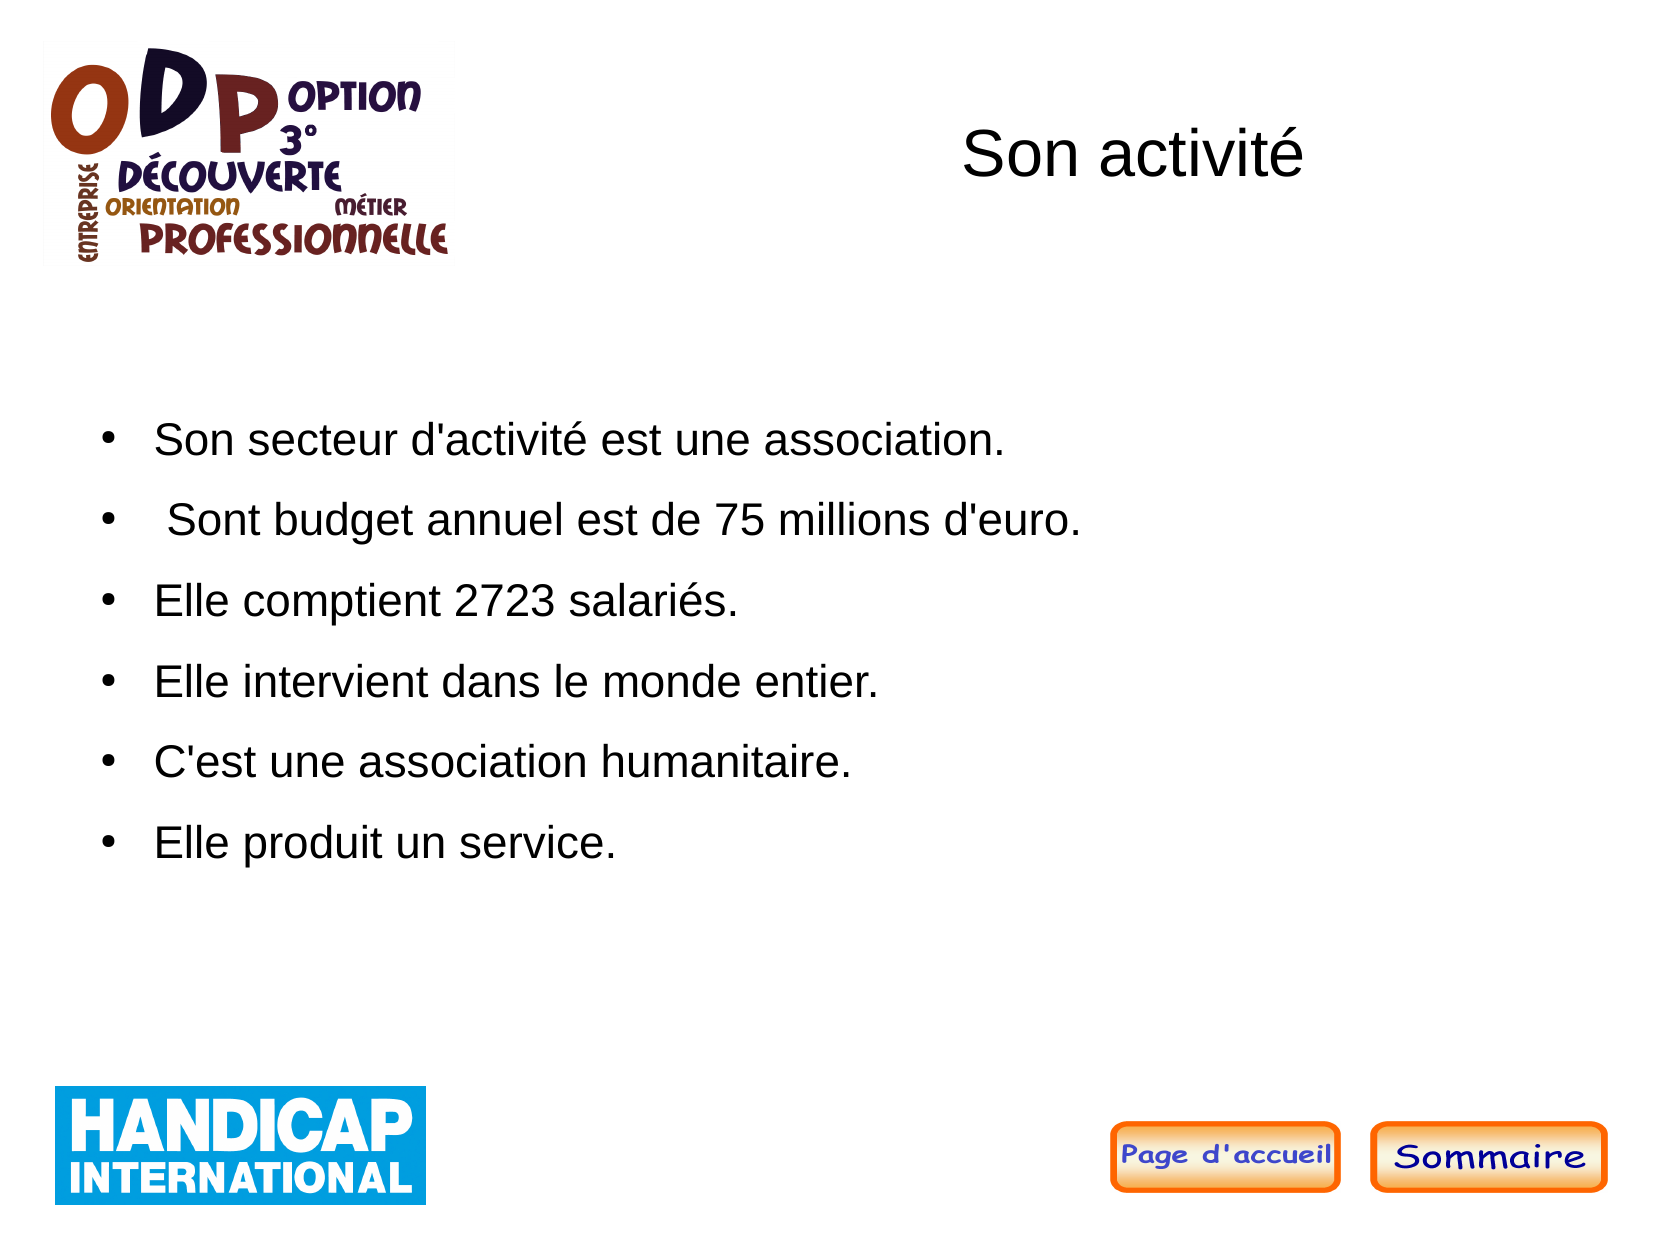

# Son activité
Son secteur d'activité est une association.
 Sont budget annuel est de 75 millions d'euro.
Elle comptient 2723 salariés.
Elle intervient dans le monde entier.
C'est une association humanitaire.
Elle produit un service.